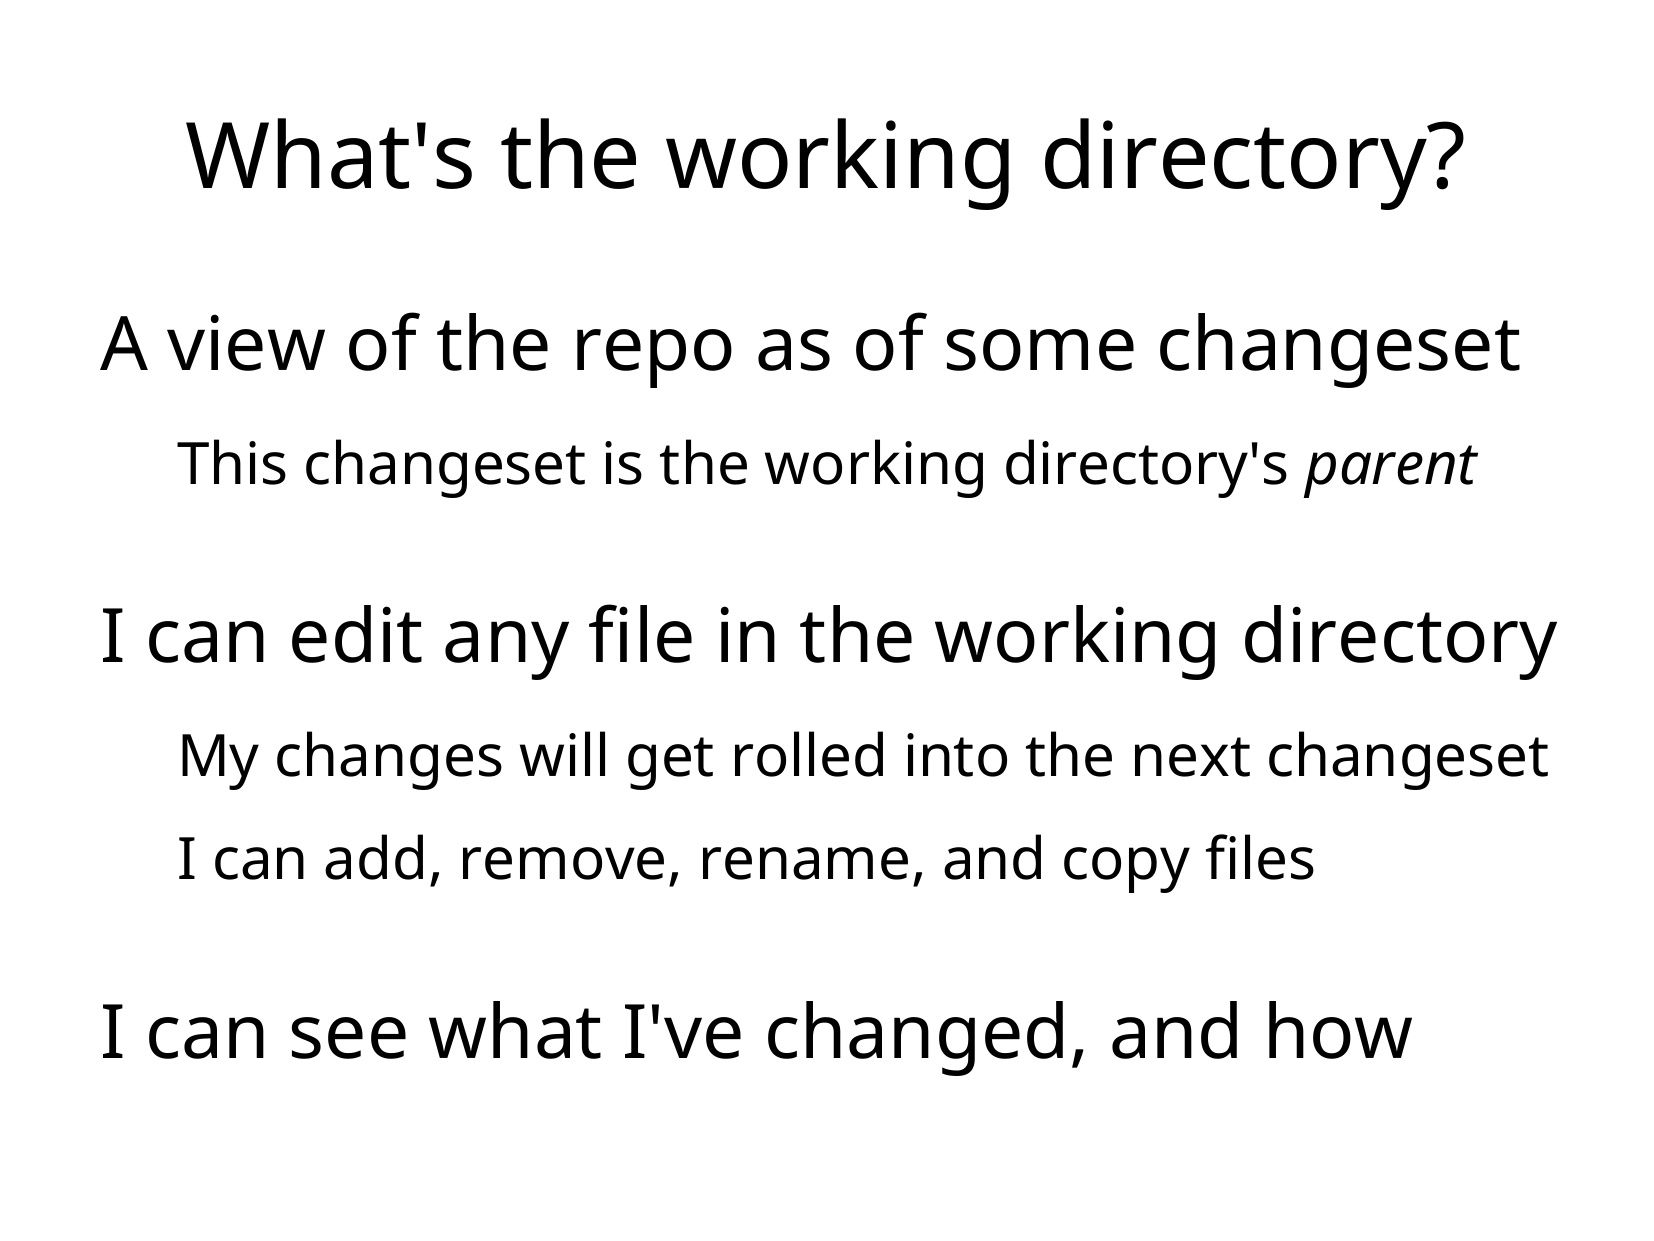

# What's the working directory?
A view of the repo as of some changeset
This changeset is the working directory's parent
I can edit any file in the working directory
My changes will get rolled into the next changeset
I can add, remove, rename, and copy files
I can see what I've changed, and how